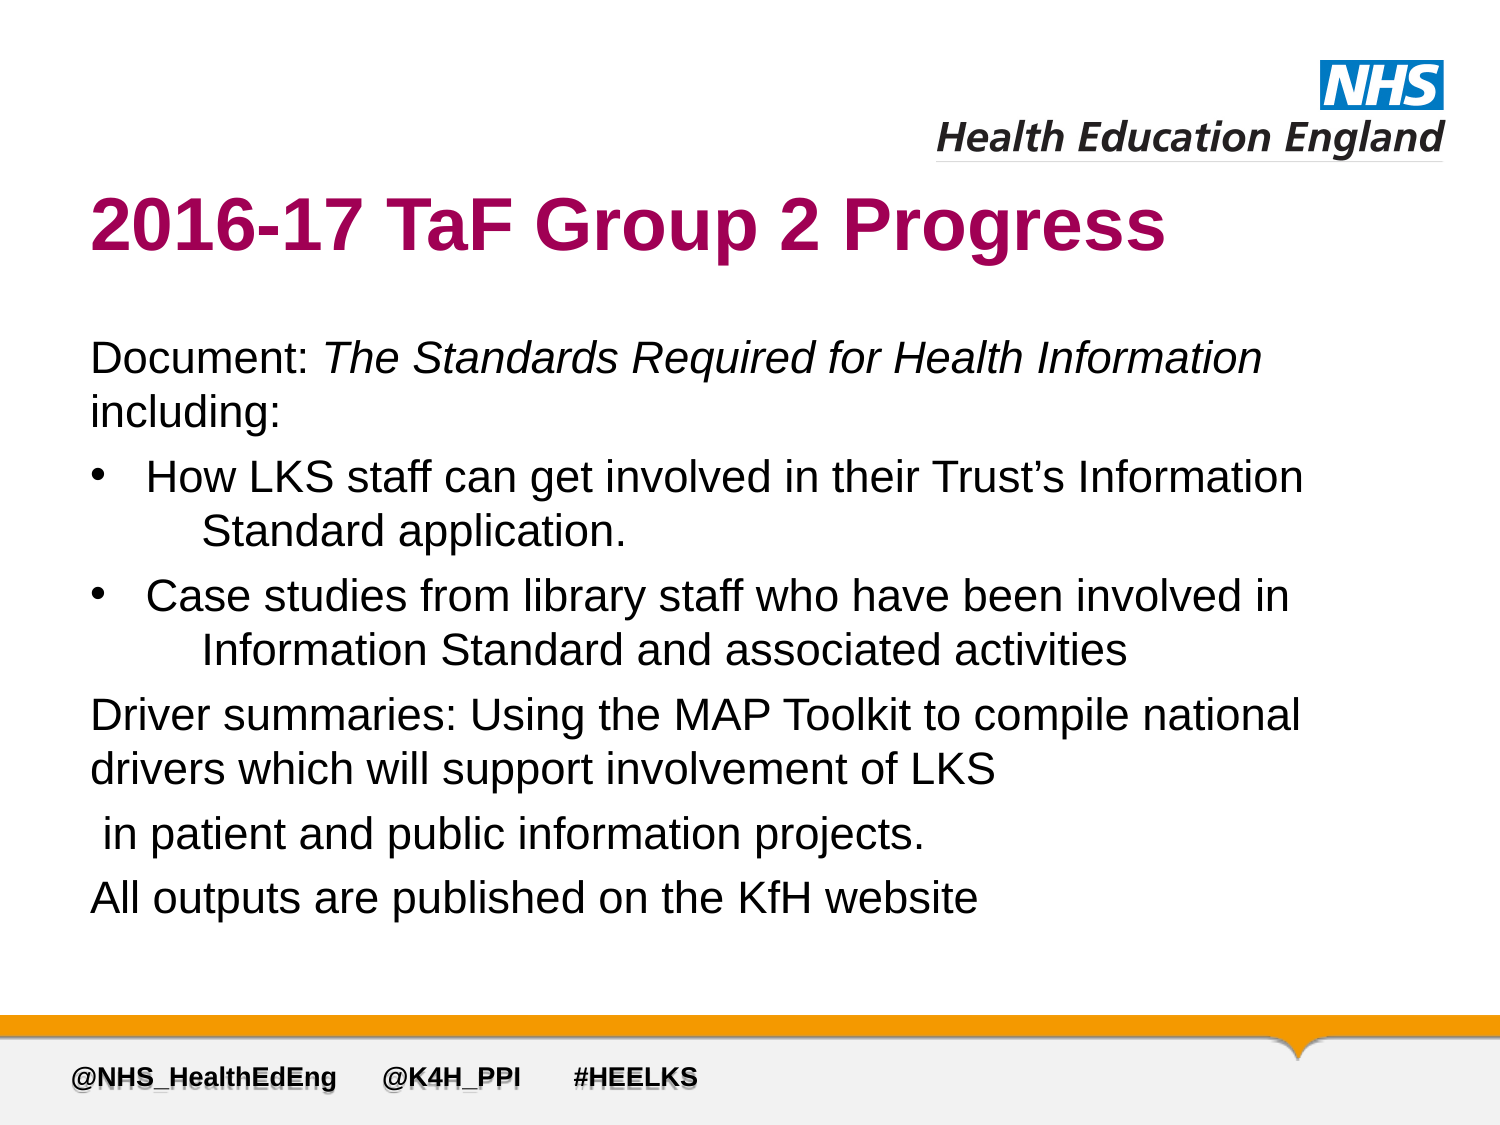

# 2016-17 TaF Group 2 Progress
Document: The Standards Required for Health Information including:
How LKS staff can get involved in their Trust’s Information Standard application.
Case studies from library staff who have been involved in Information Standard and associated activities
Driver summaries: Using the MAP Toolkit to compile national drivers which will support involvement of LKS
 in patient and public information projects.
All outputs are published on the KfH website
@NHS_HealthEdEng @K4H_PPI #HEELKS